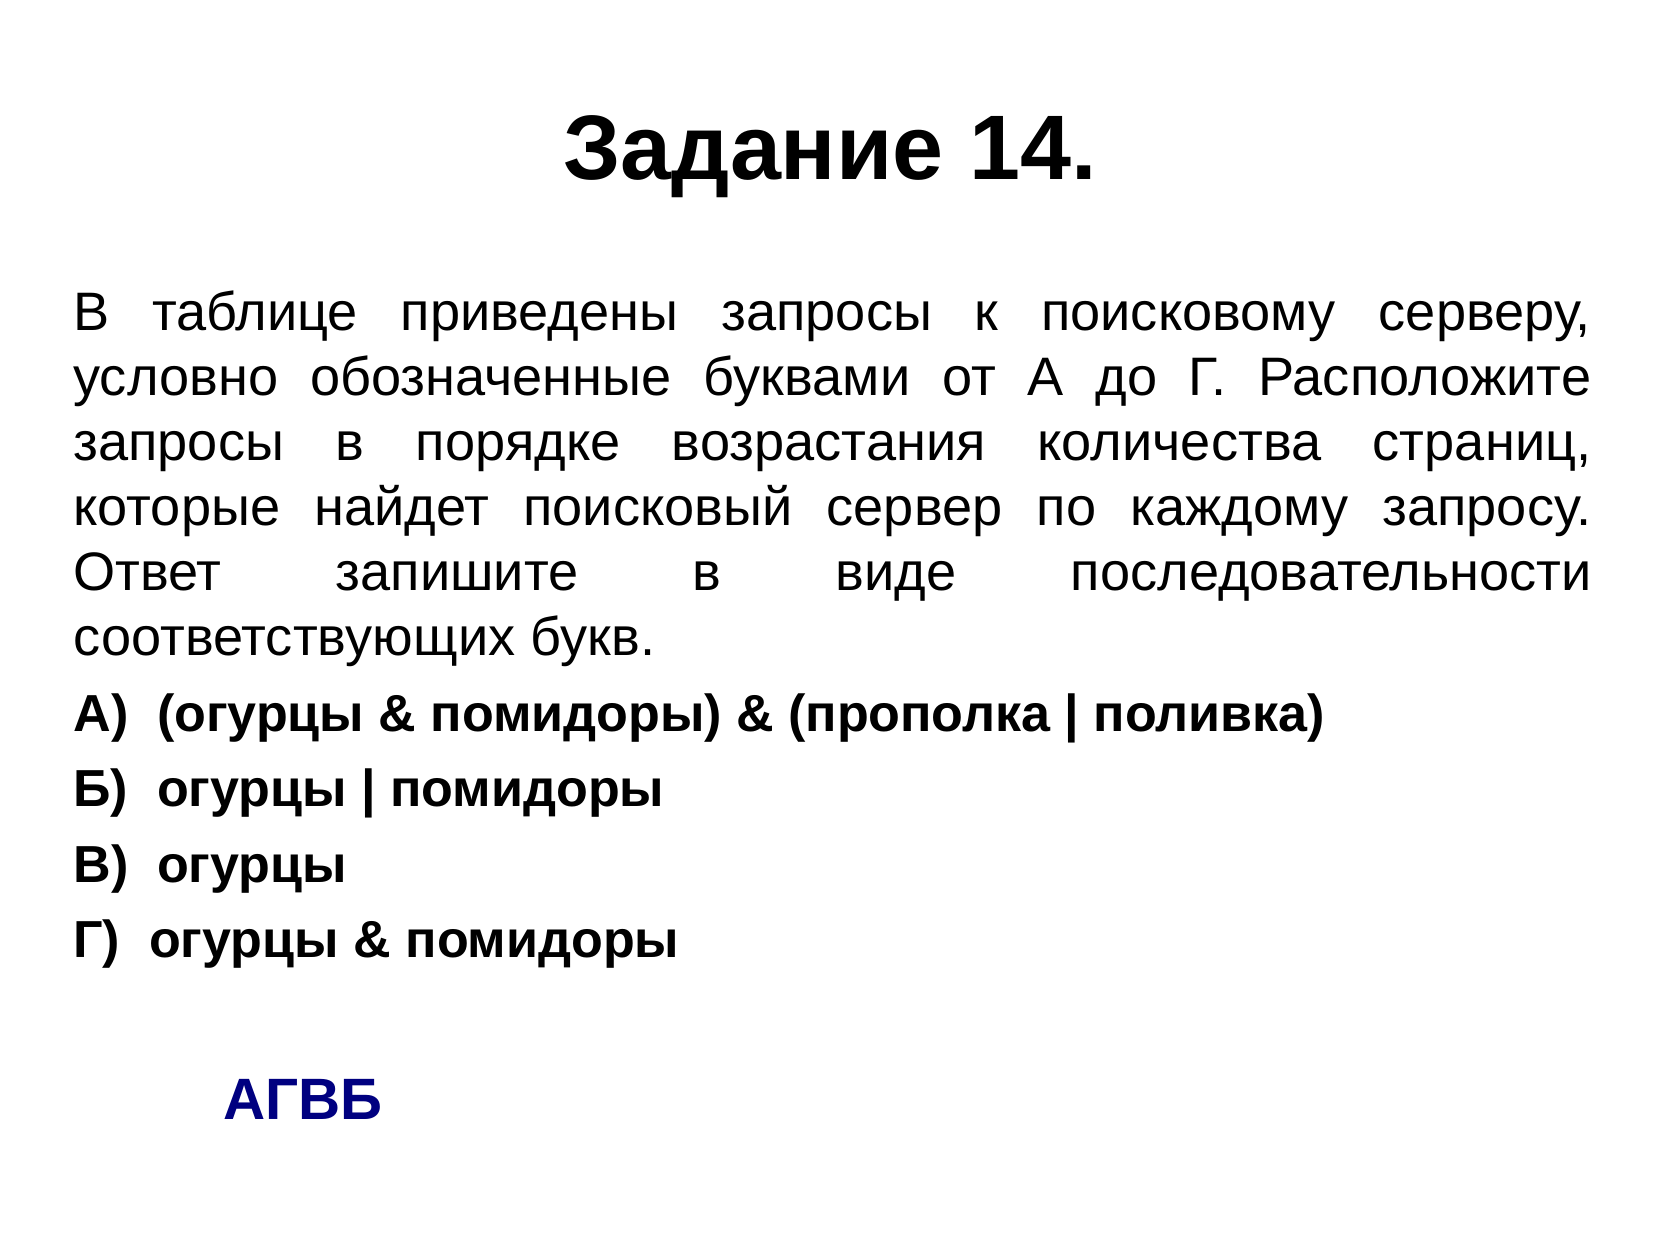

# Задание 14.
В таблице приведены запросы к поисковому серверу, условно обозначенные буквами от А до Г. Расположите запросы в порядке возрастания количества страниц, которые найдет поисковый сервер по каждому запросу. Ответ запишите в виде последовательности соответствующих букв.
А) (огурцы & помидоры) & (прополка | поливка)
Б) огурцы | помидоры
В) огурцы
Г) огурцы & помидоры
	АГВБ